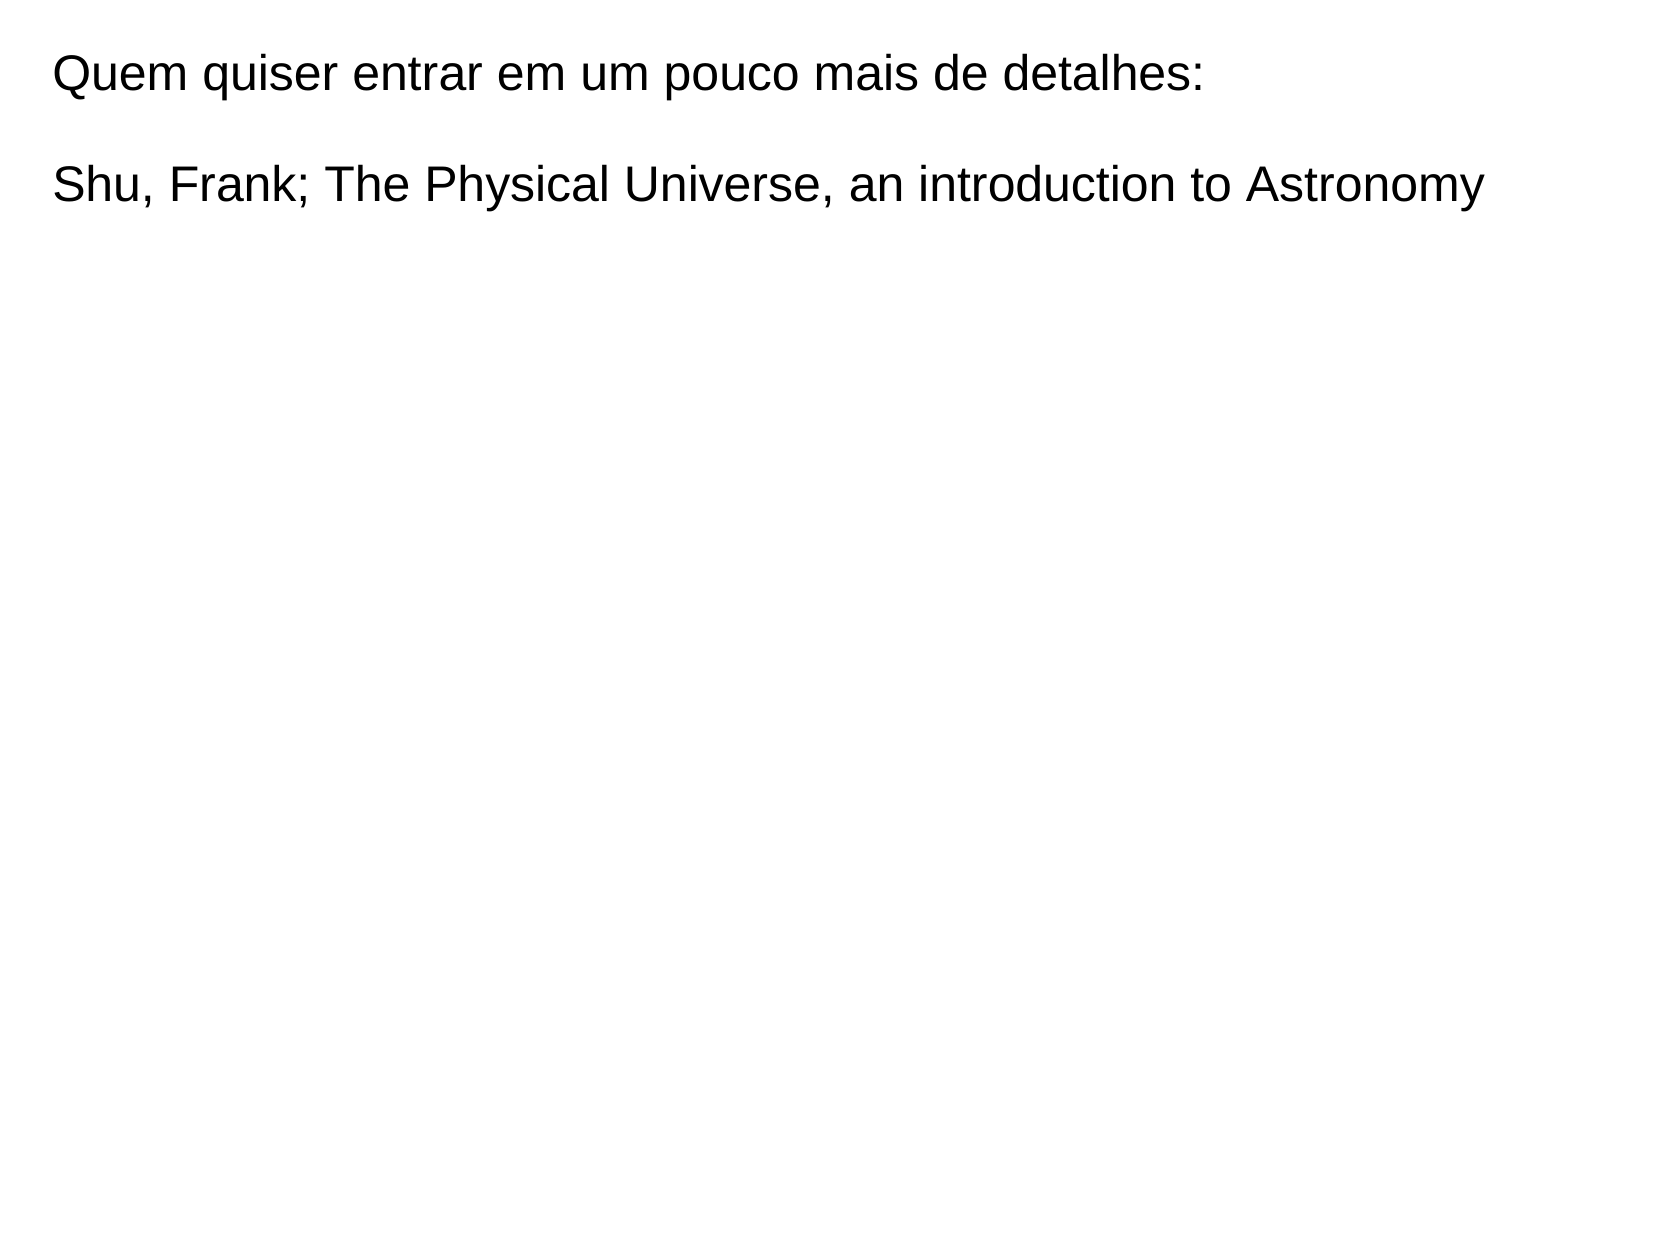

Quem quiser entrar em um pouco mais de detalhes:
Shu, Frank; The Physical Universe, an introduction to Astronomy